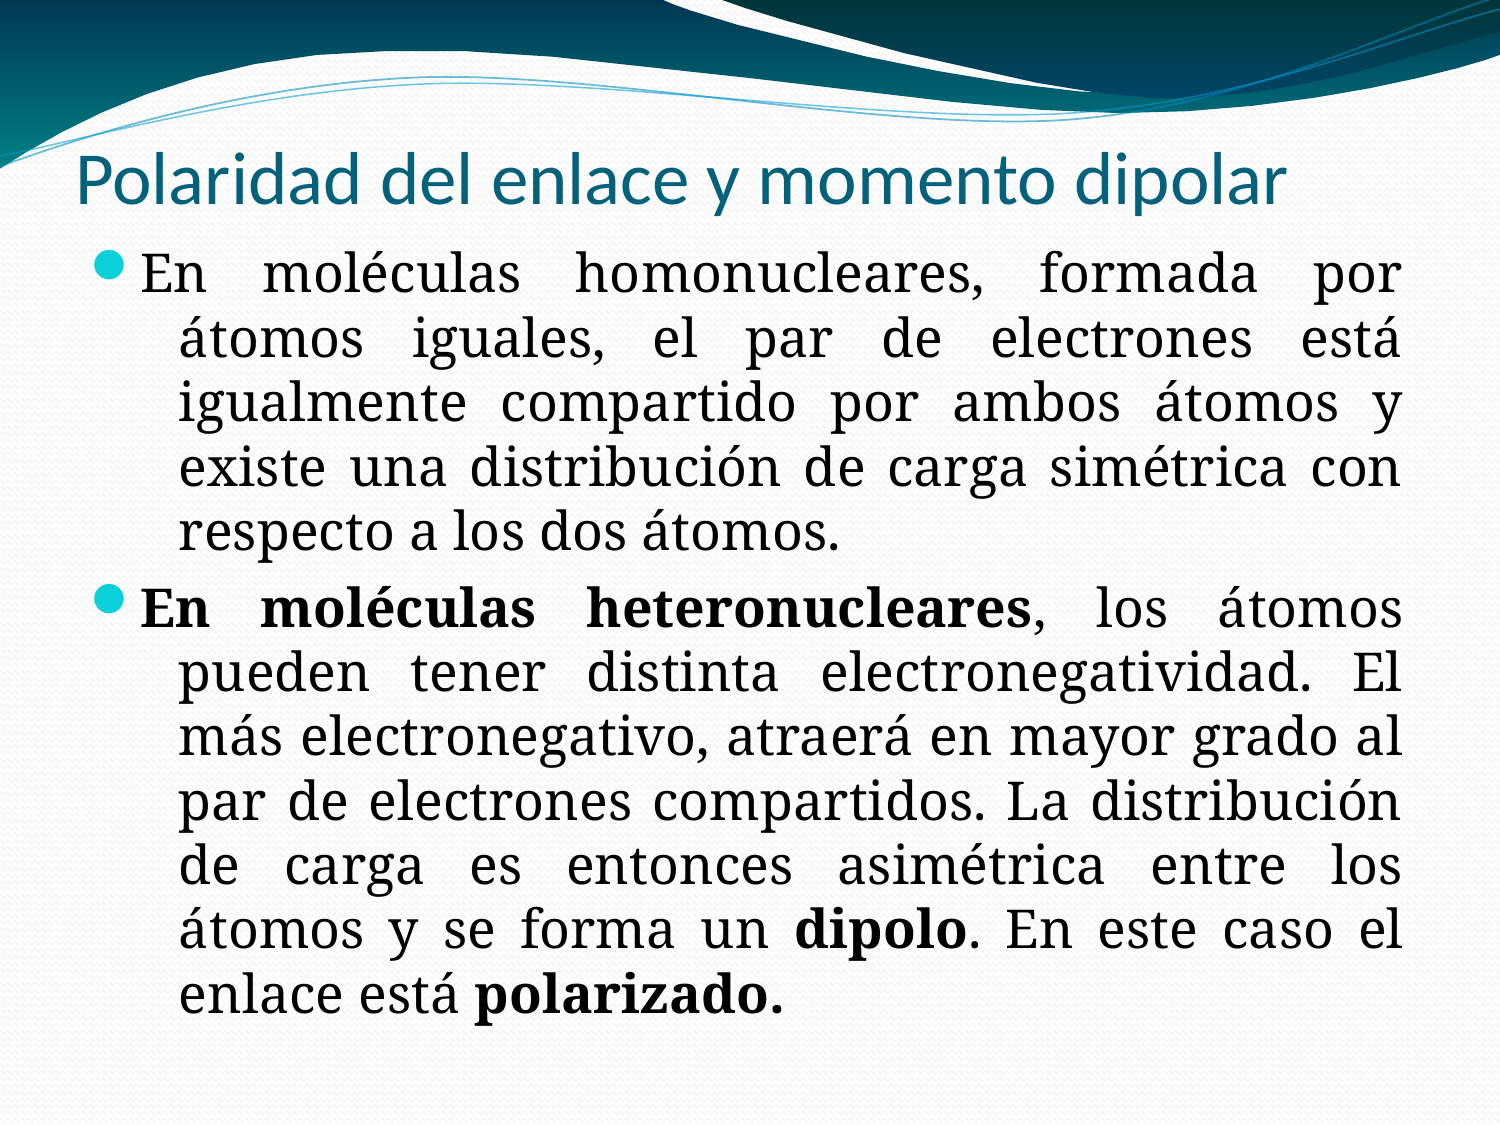

# Polaridad del enlace y momento dipolar
En moléculas homonucleares, formada por átomos iguales, el par de electrones está igualmente compartido por ambos átomos y existe una distribución de carga simétrica con respecto a los dos átomos.
En moléculas heteronucleares, los átomos pueden tener distinta electronegatividad. El más electronegativo, atraerá en mayor grado al par de electrones compartidos. La distribución de carga es entonces asimétrica entre los átomos y se forma un dipolo. En este caso el enlace está polarizado.